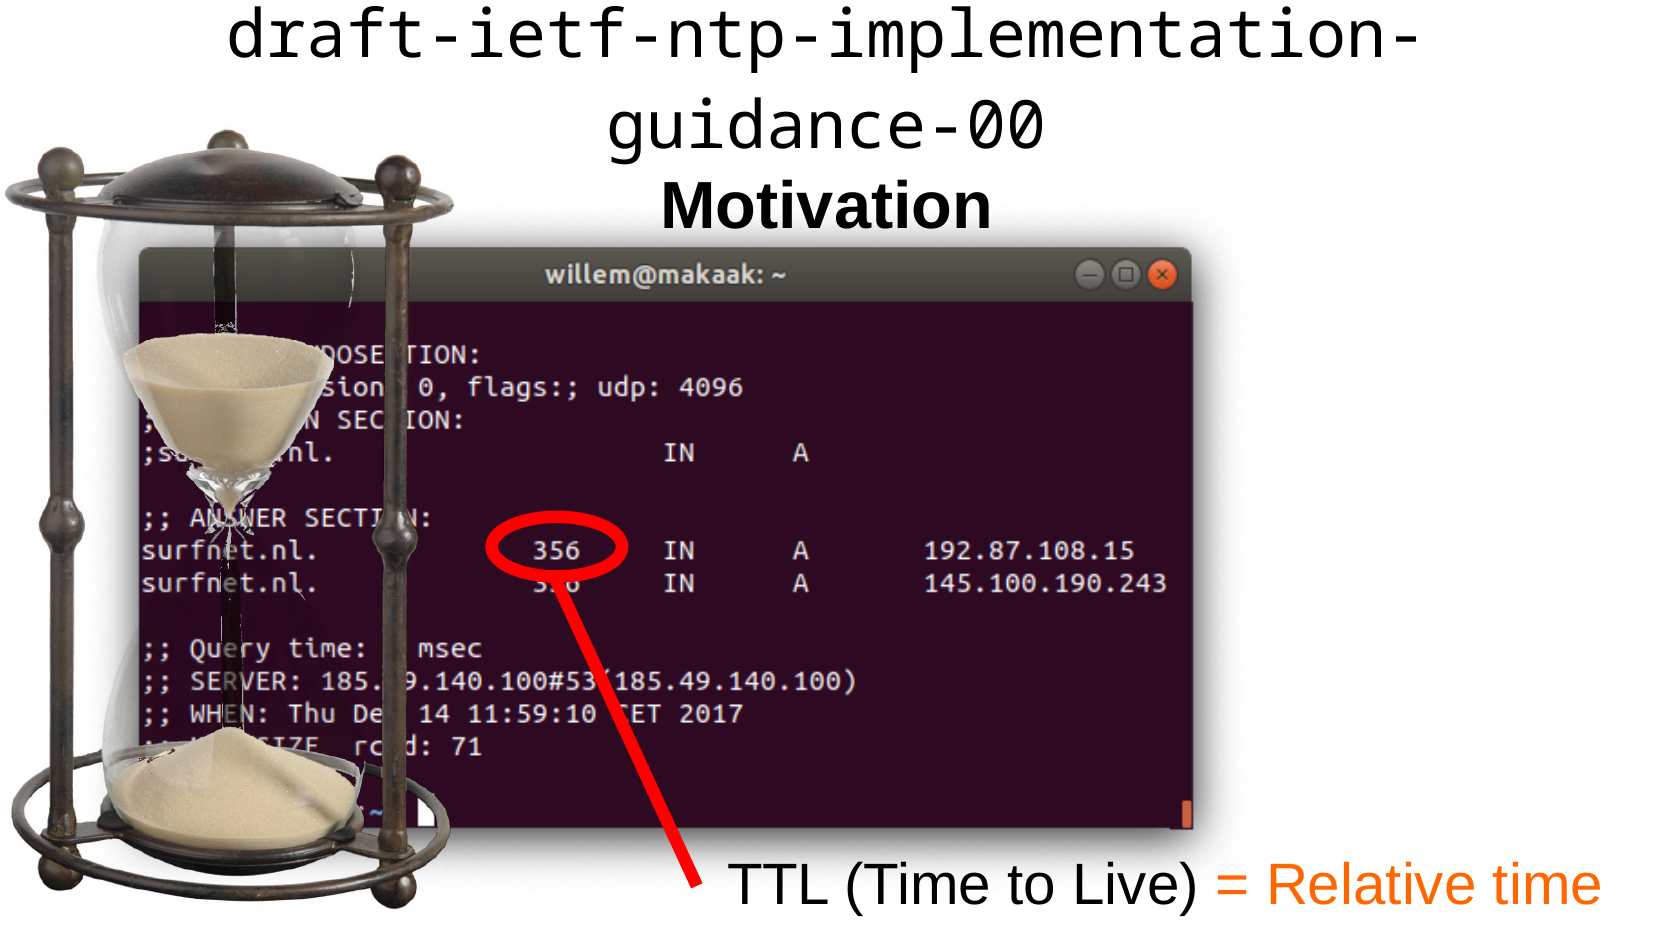

# draft-ietf-ntp-implementation-guidance-00 Motivation
TTL (Time to Live) = Relative time